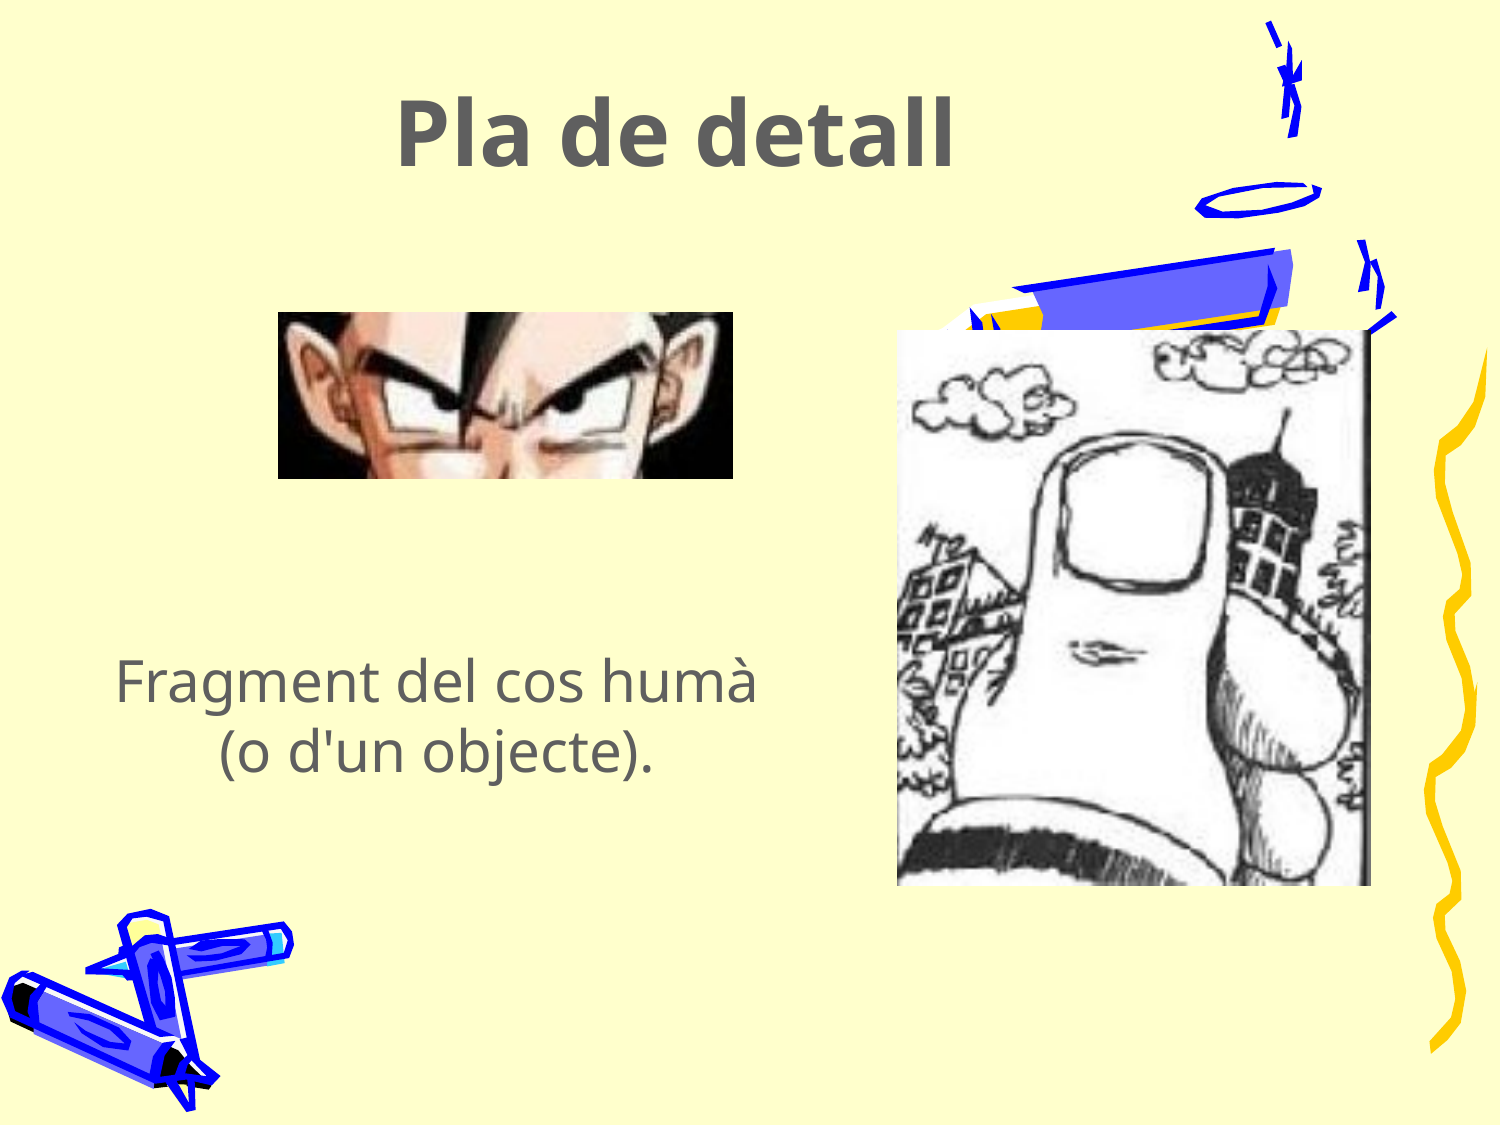

# Pla de detall
Fragment del cos humà
(o d'un objecte).